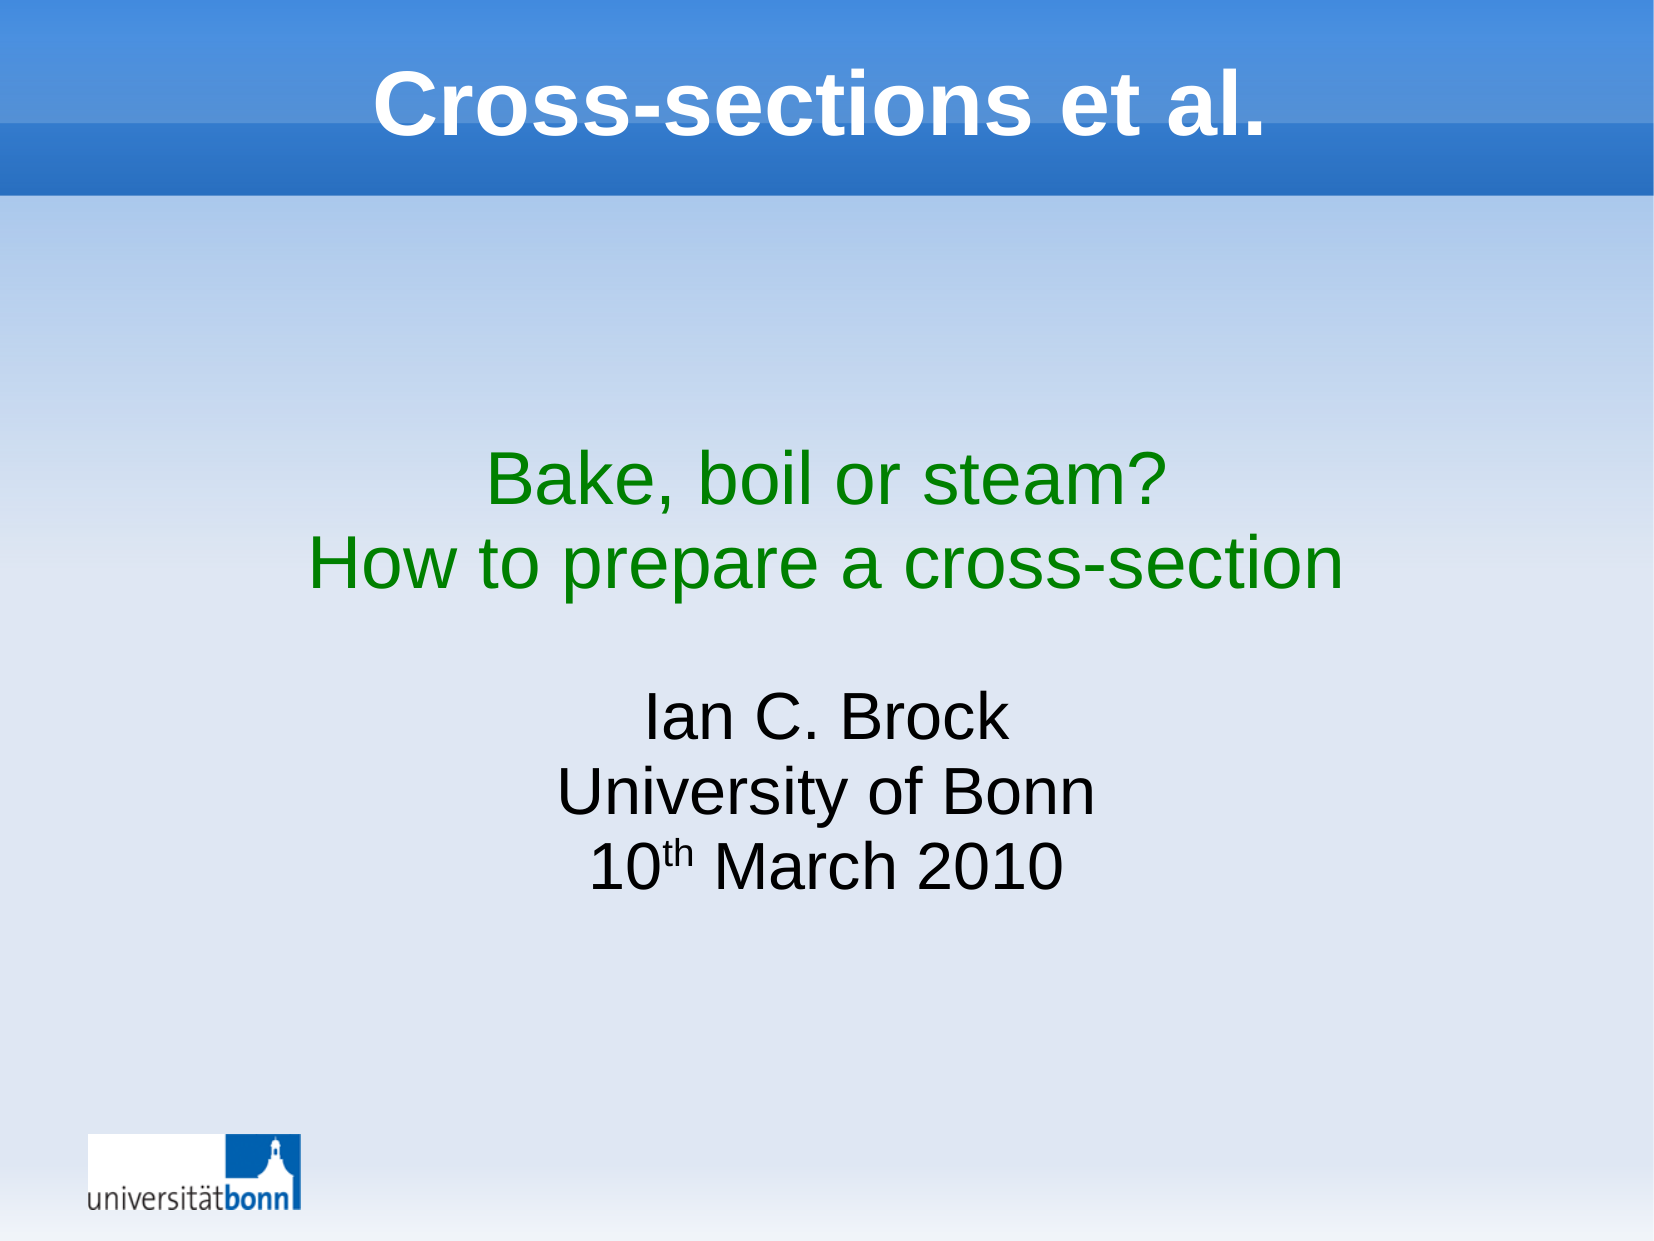

# Cross-sections et al.
Bake, boil or steam?
How to prepare a cross-section
Ian C. Brock
University of Bonn
10th March 2010